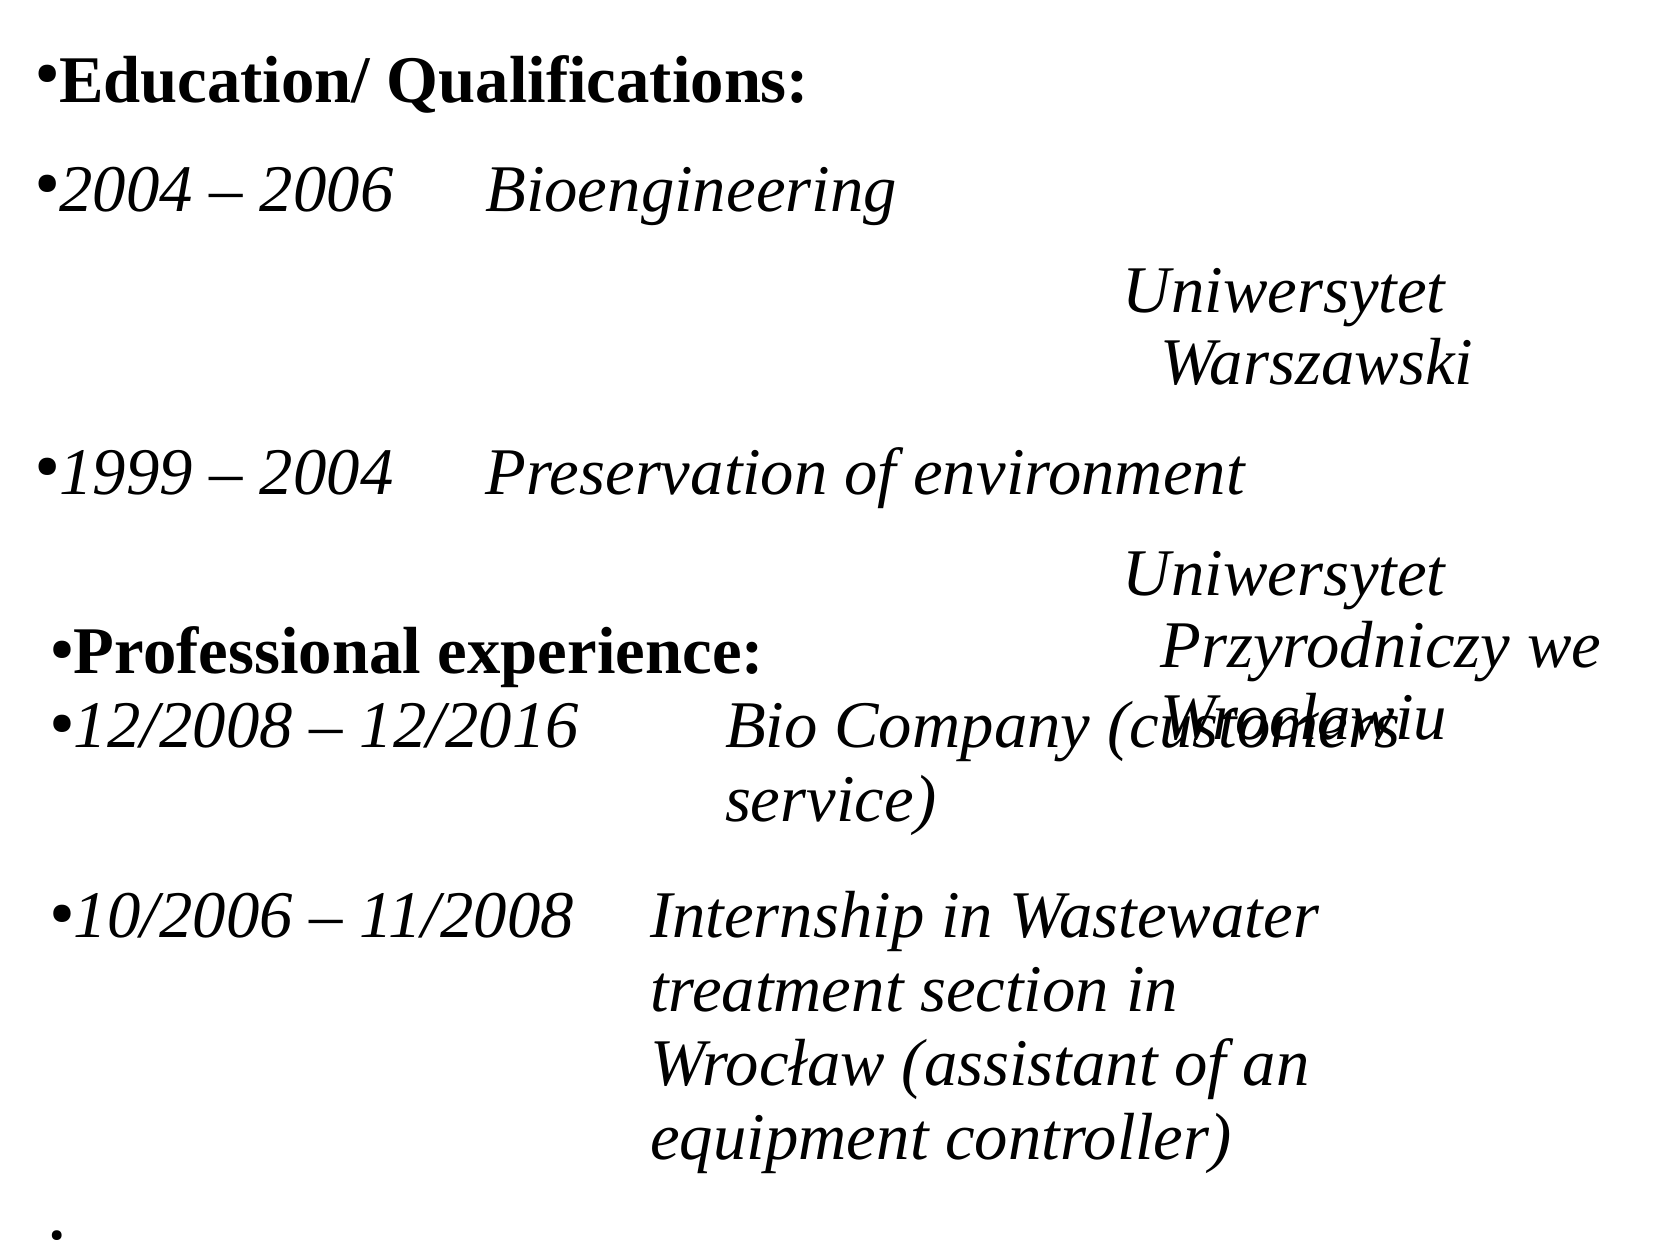

# Education/ Qualifications:
2004 – 2006		Bioengineering
Uniwersytet Warszawski
1999 – 2004		Preservation of environment
Uniwersytet Przyrodniczy we Wrocławiu
Professional experience:
12/2008 – 12/2016		Bio Company (customers 											service)
10/2006 – 11/2008		Internship in Wastewater 											treatment section in 													Wrocław (assistant of an 											equipment controller)